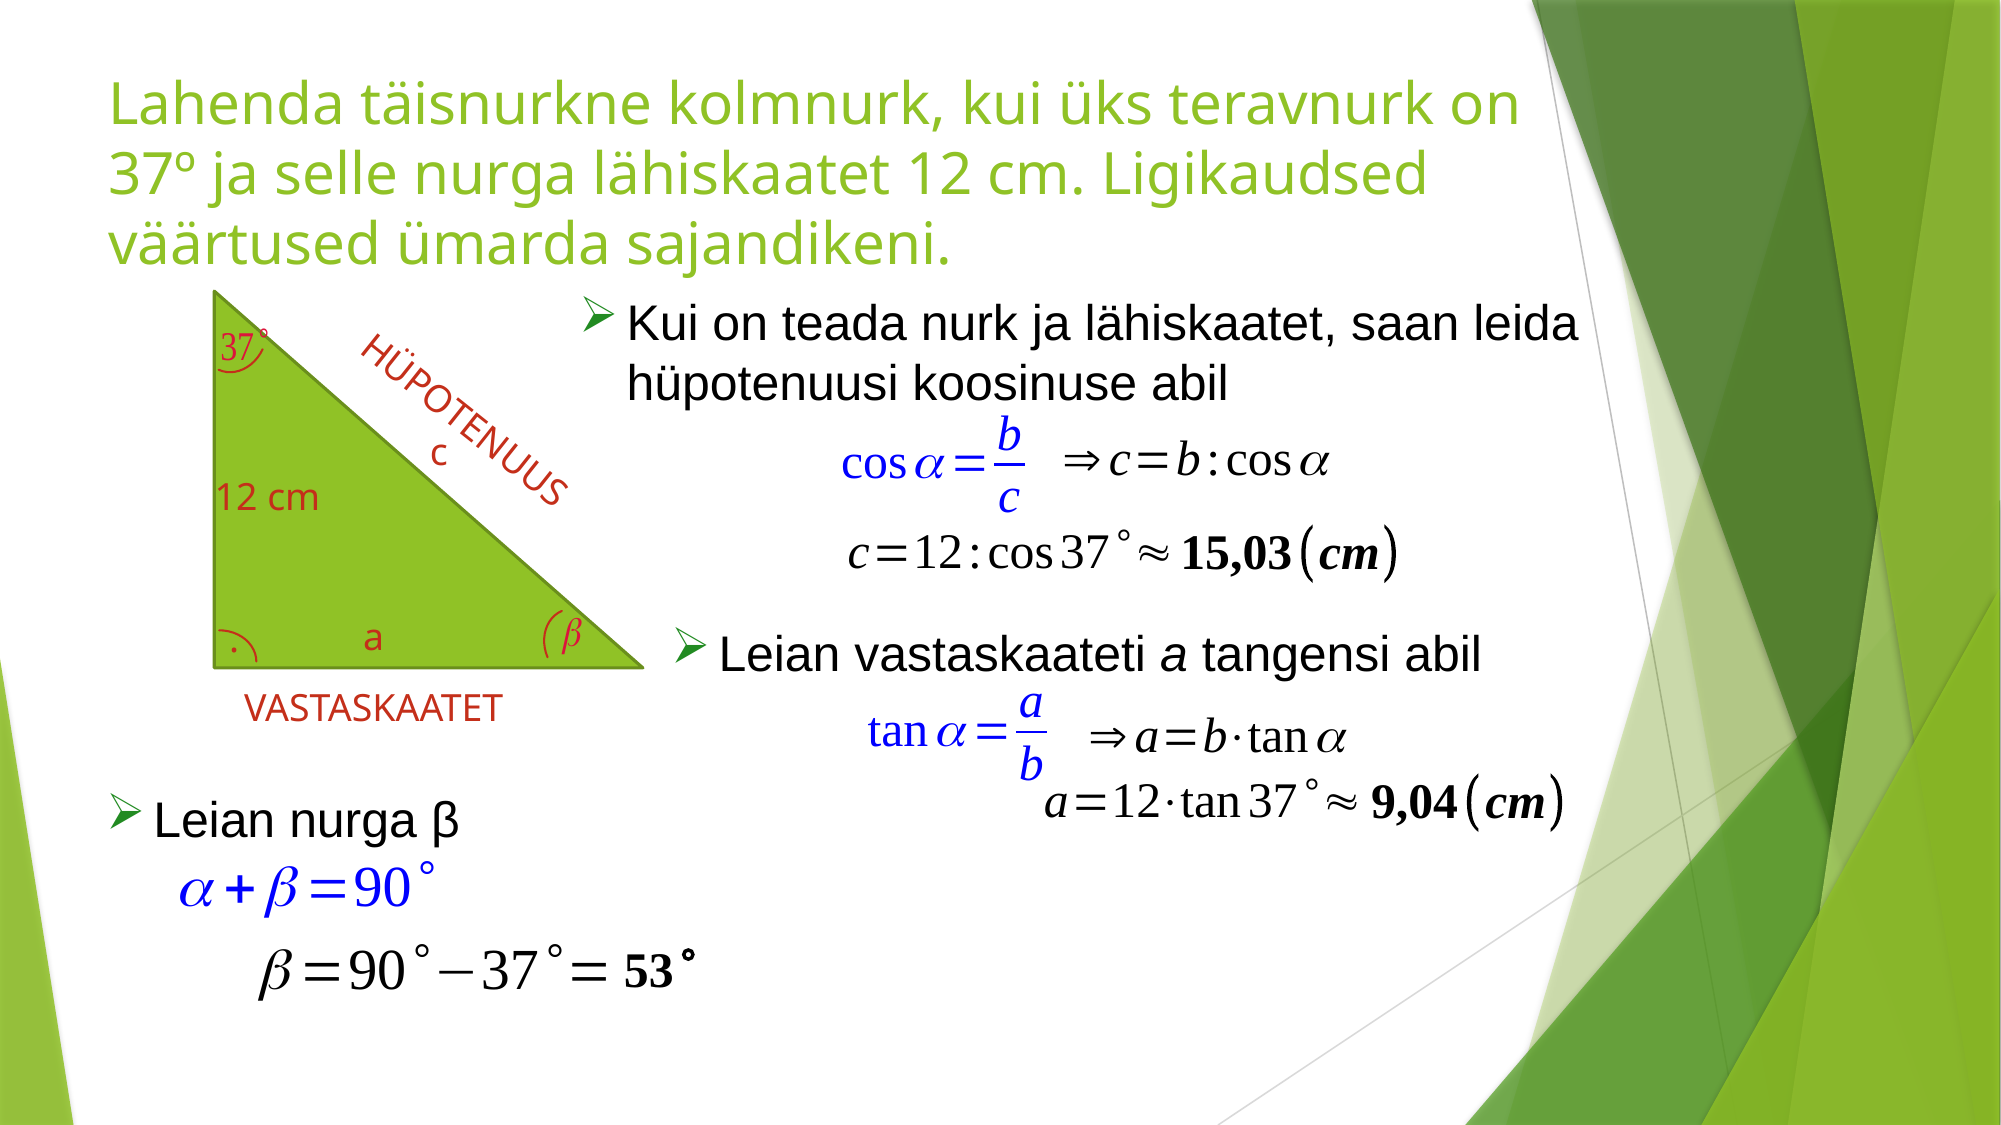

# Lahenda täisnurkne kolmnurk, kui üks teravnurk on 37º ja selle nurga lähiskaatet 12 cm. Ligikaudsed väärtused ümarda sajandikeni.
Kui on teada nurk ja lähiskaatet, saan leida
hüpotenuusi koosinuse abil
HÜPOTENUUS
c
12 cm
a
.
Leian vastaskaateti a tangensi abil
VASTASKAATET
Leian nurga β